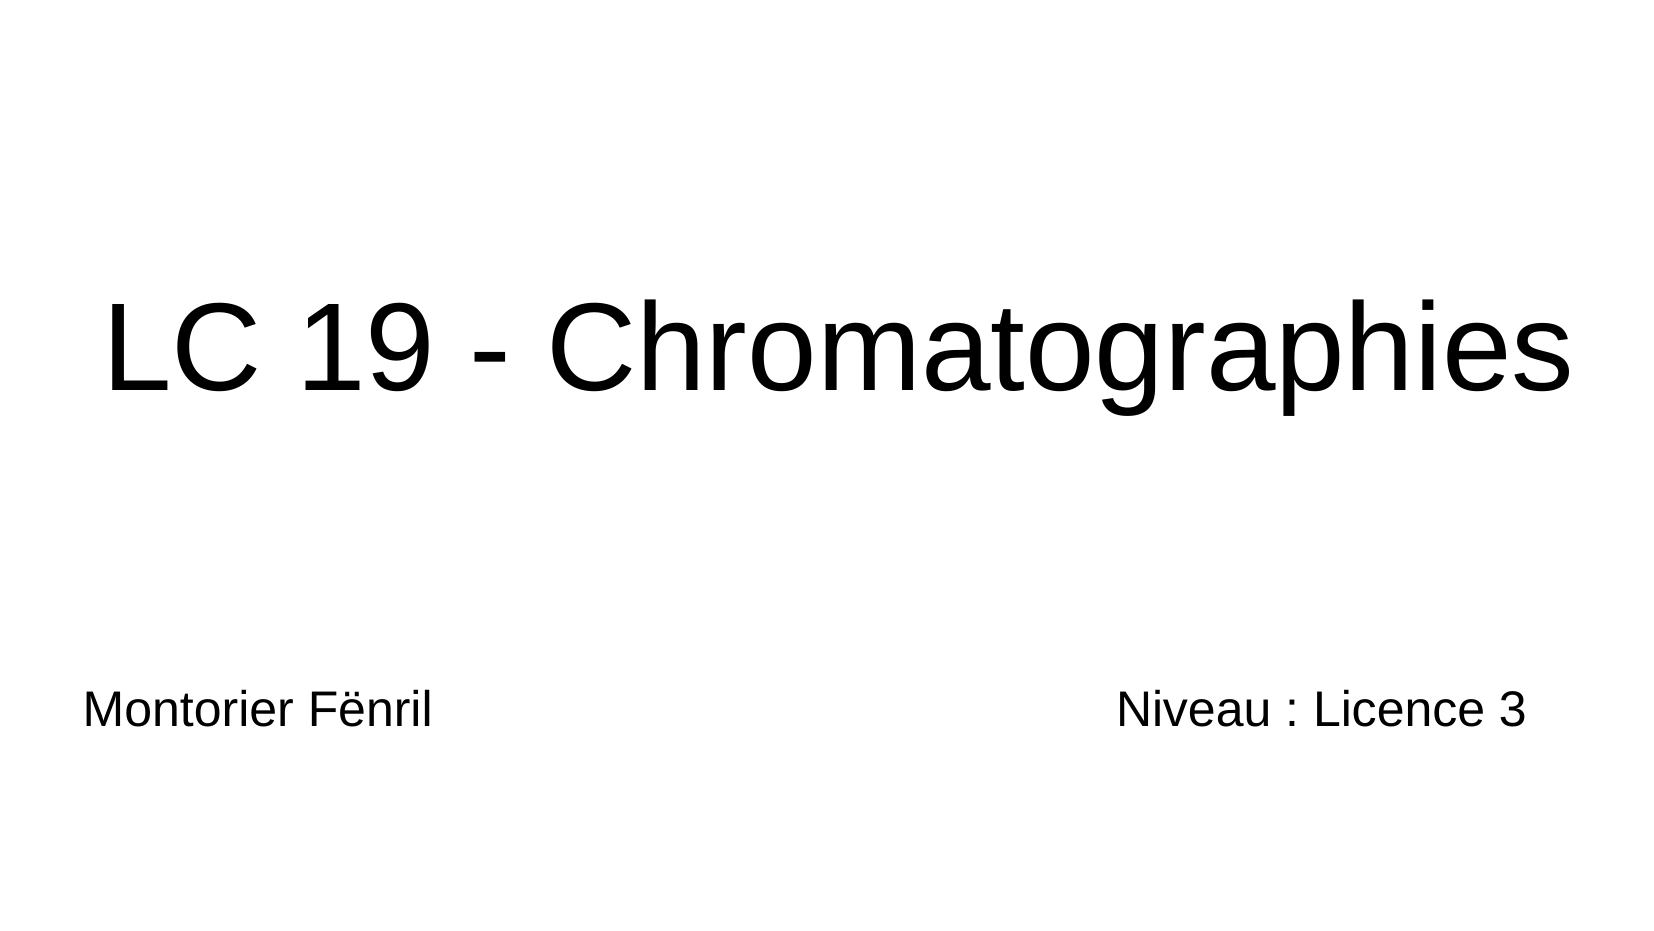

# LC 19 - Chromatographies
Montorier Fënril										Niveau : Licence 3